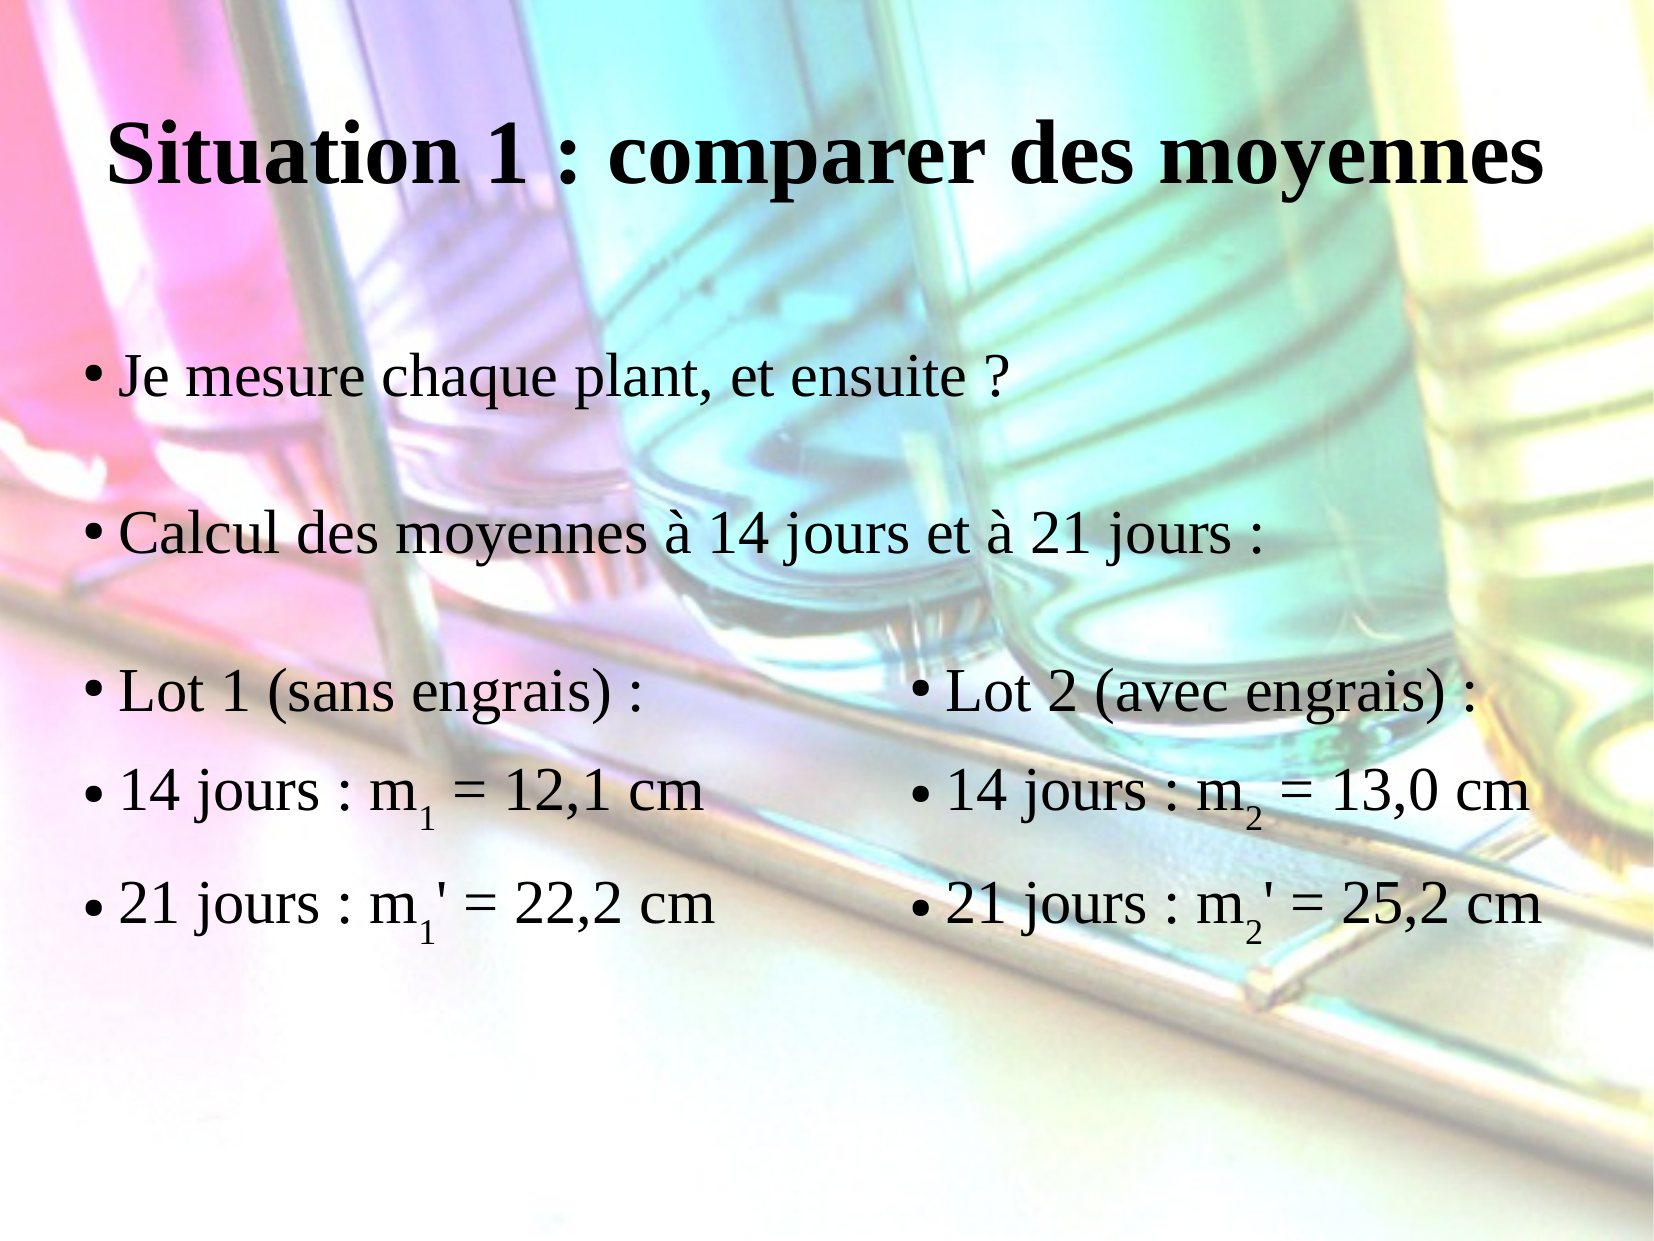

# Situation 1 : comparer des moyennes
Je mesure chaque plant, et ensuite ?
Calcul des moyennes à 14 jours et à 21 jours :
Lot 1 (sans engrais) :
14 jours : m1 = 12,1 cm
21 jours : m1' = 22,2 cm
Lot 2 (avec engrais) :
14 jours : m2 = 13,0 cm
21 jours : m2' = 25,2 cm